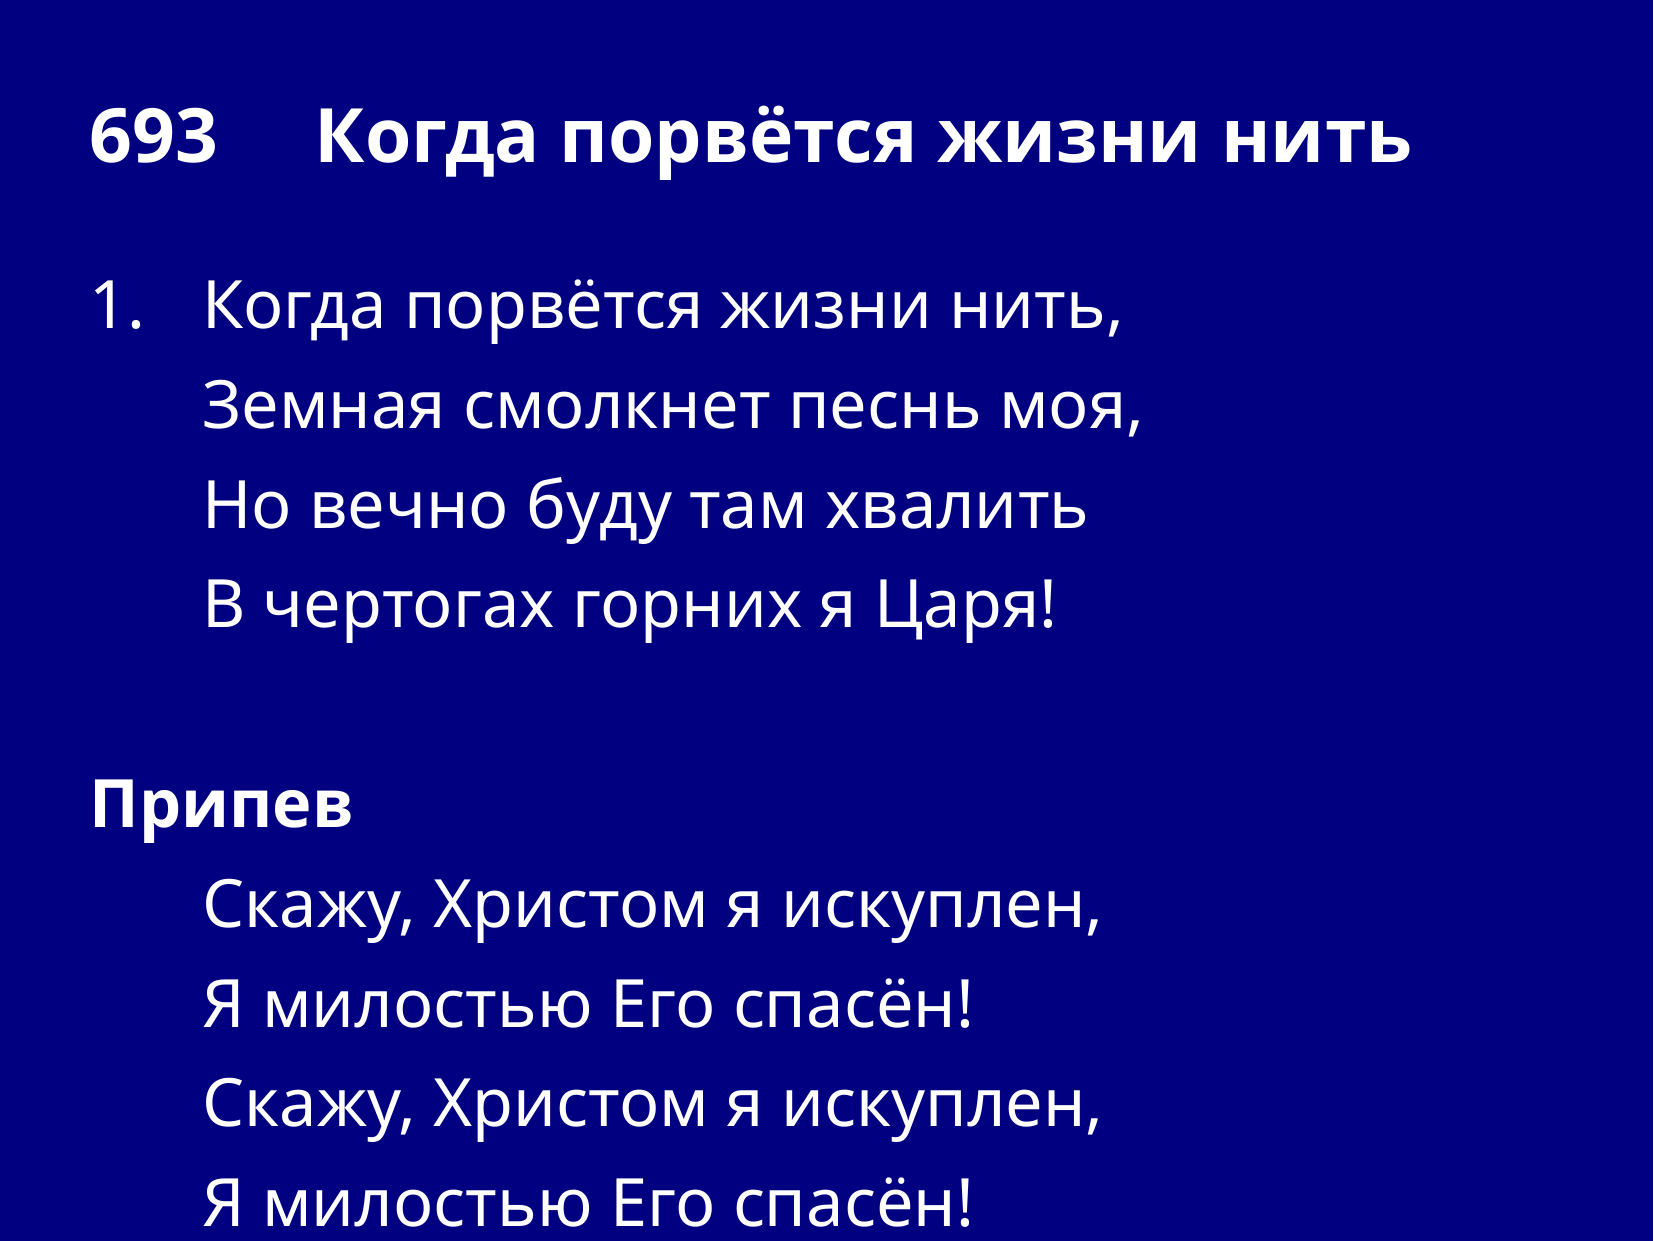

693	Когда порвётся жизни нить
1.	Когда порвётся жизни нить,
	Земная смолкнет песнь моя,
	Но вечно буду там хвалить
	В чертогах горних я Царя!
Припев
	Скажу, Христом я искуплен,
	Я милостью Его спасён!
	Скажу, Христом я искуплен,
	Я милостью Его спасён!